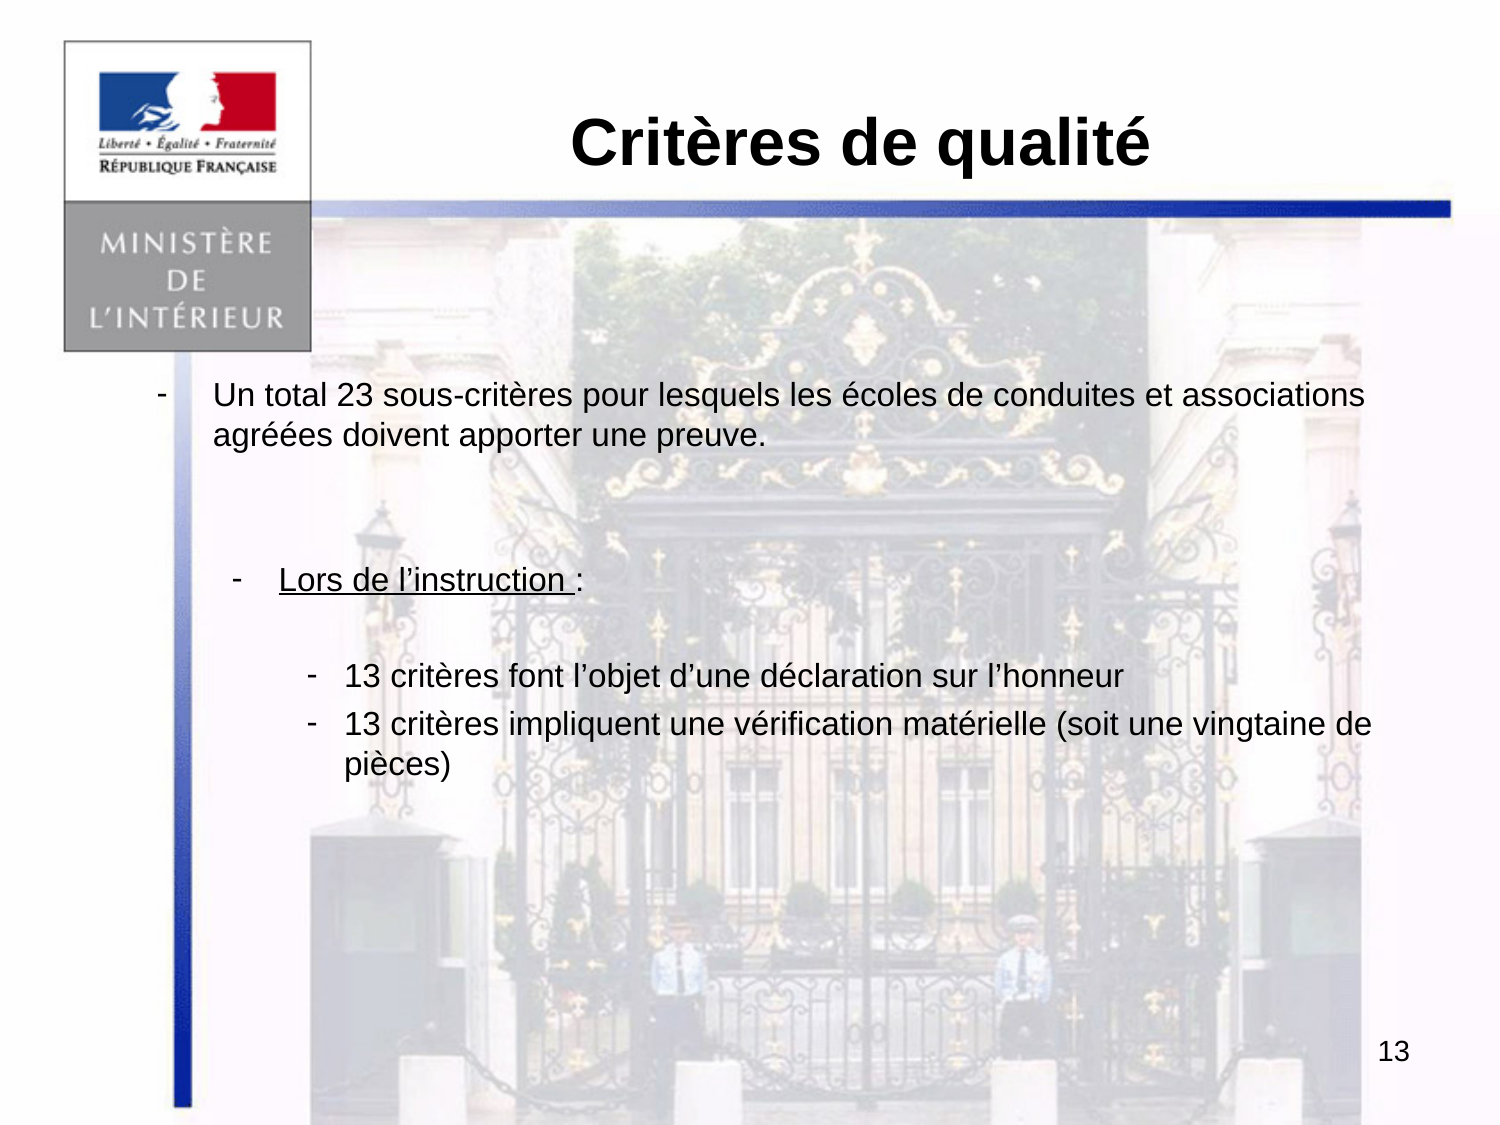

# Critères de qualité
Un total 23 sous-critères pour lesquels les écoles de conduites et associations agréées doivent apporter une preuve.
Lors de l’instruction :
13 critères font l’objet d’une déclaration sur l’honneur
13 critères impliquent une vérification matérielle (soit une vingtaine de pièces)